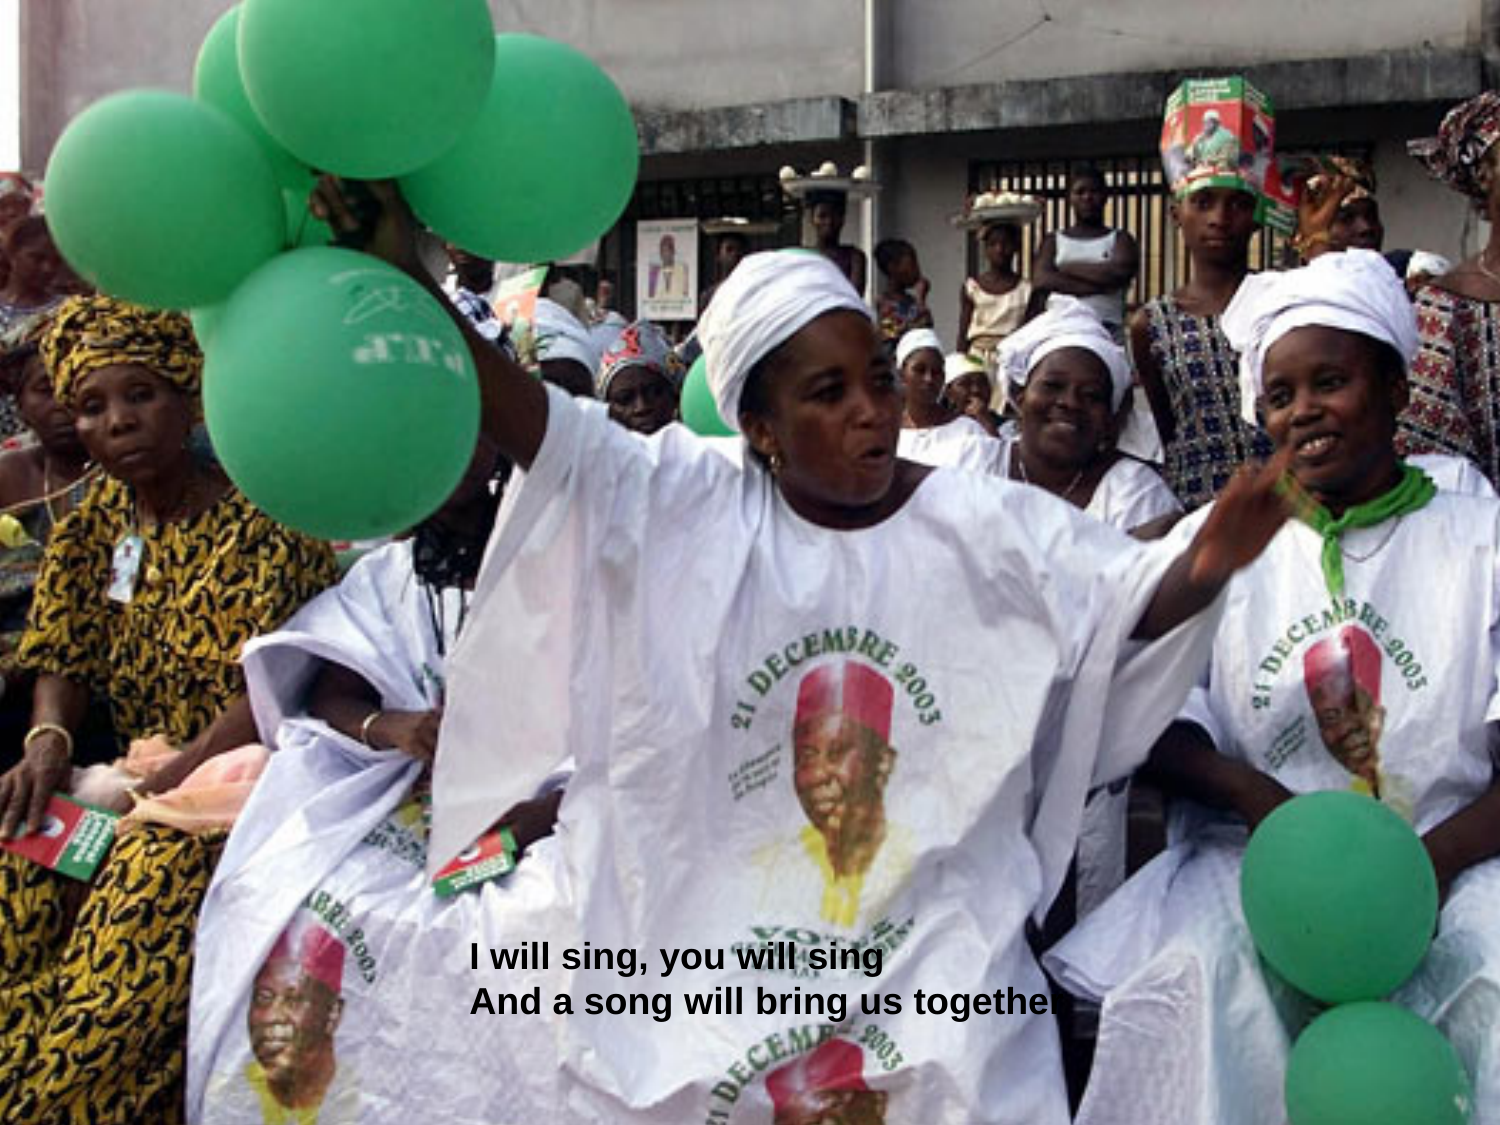

#
I will sing, you will sing
And a song will bring us together